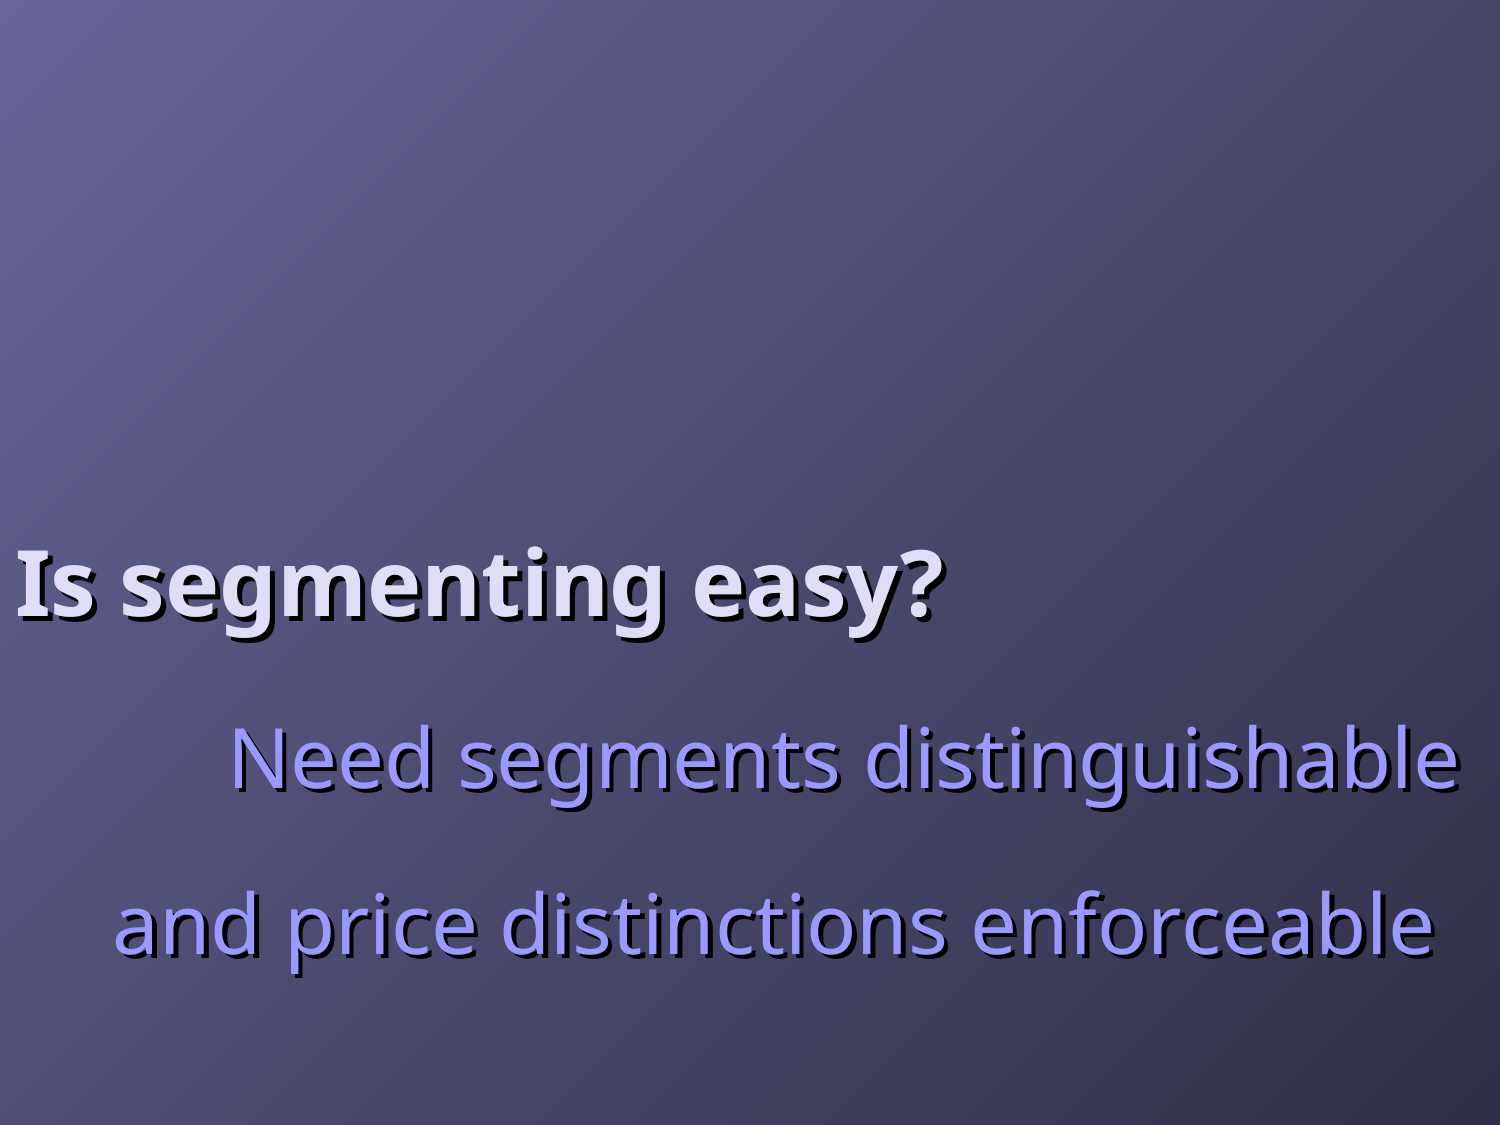

# Is segmenting easy?
Need segments distinguishable
and price distinctions enforceable